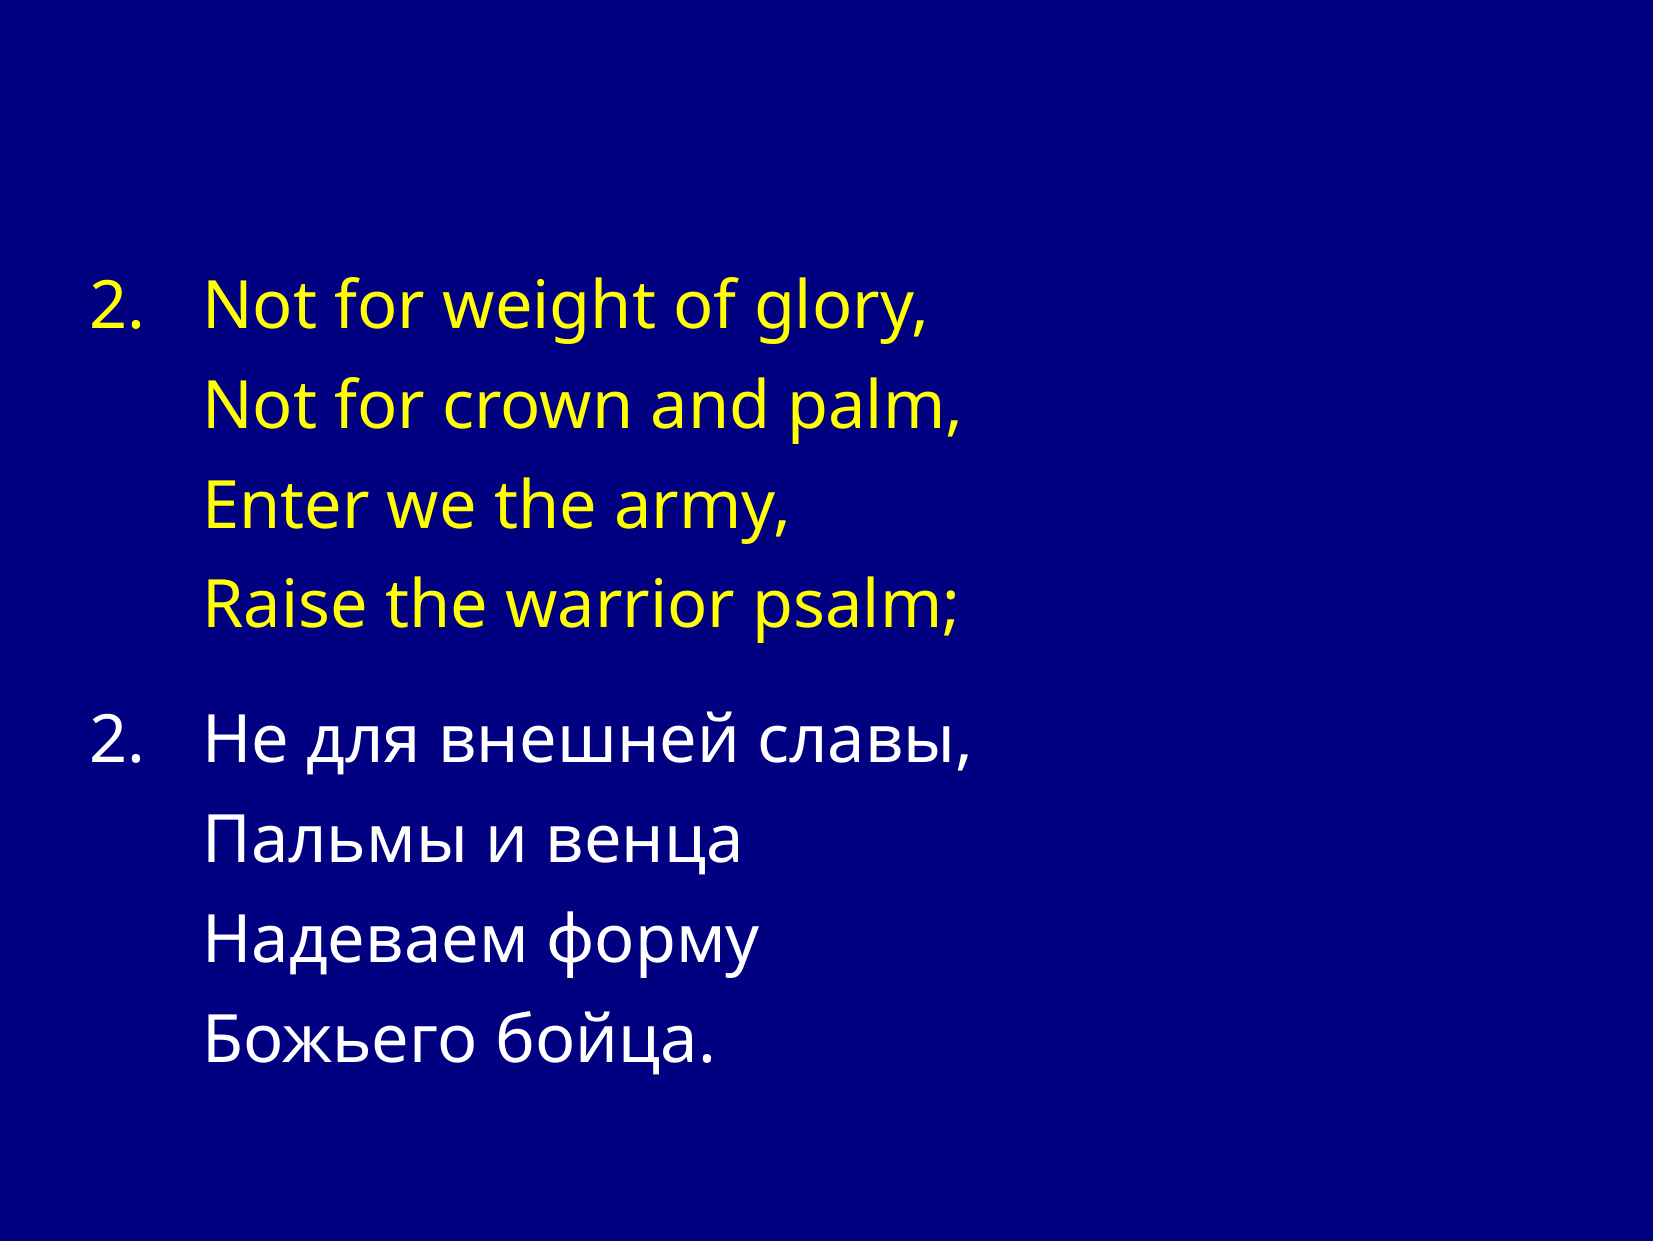

2.	Not for weight of glory,
	Not for crown and palm,
	Enter we the army,
	Raise the warrior psalm;
2.	Не для внешней славы,
	Пальмы и венца
	Надеваем форму
	Божьего бойца.